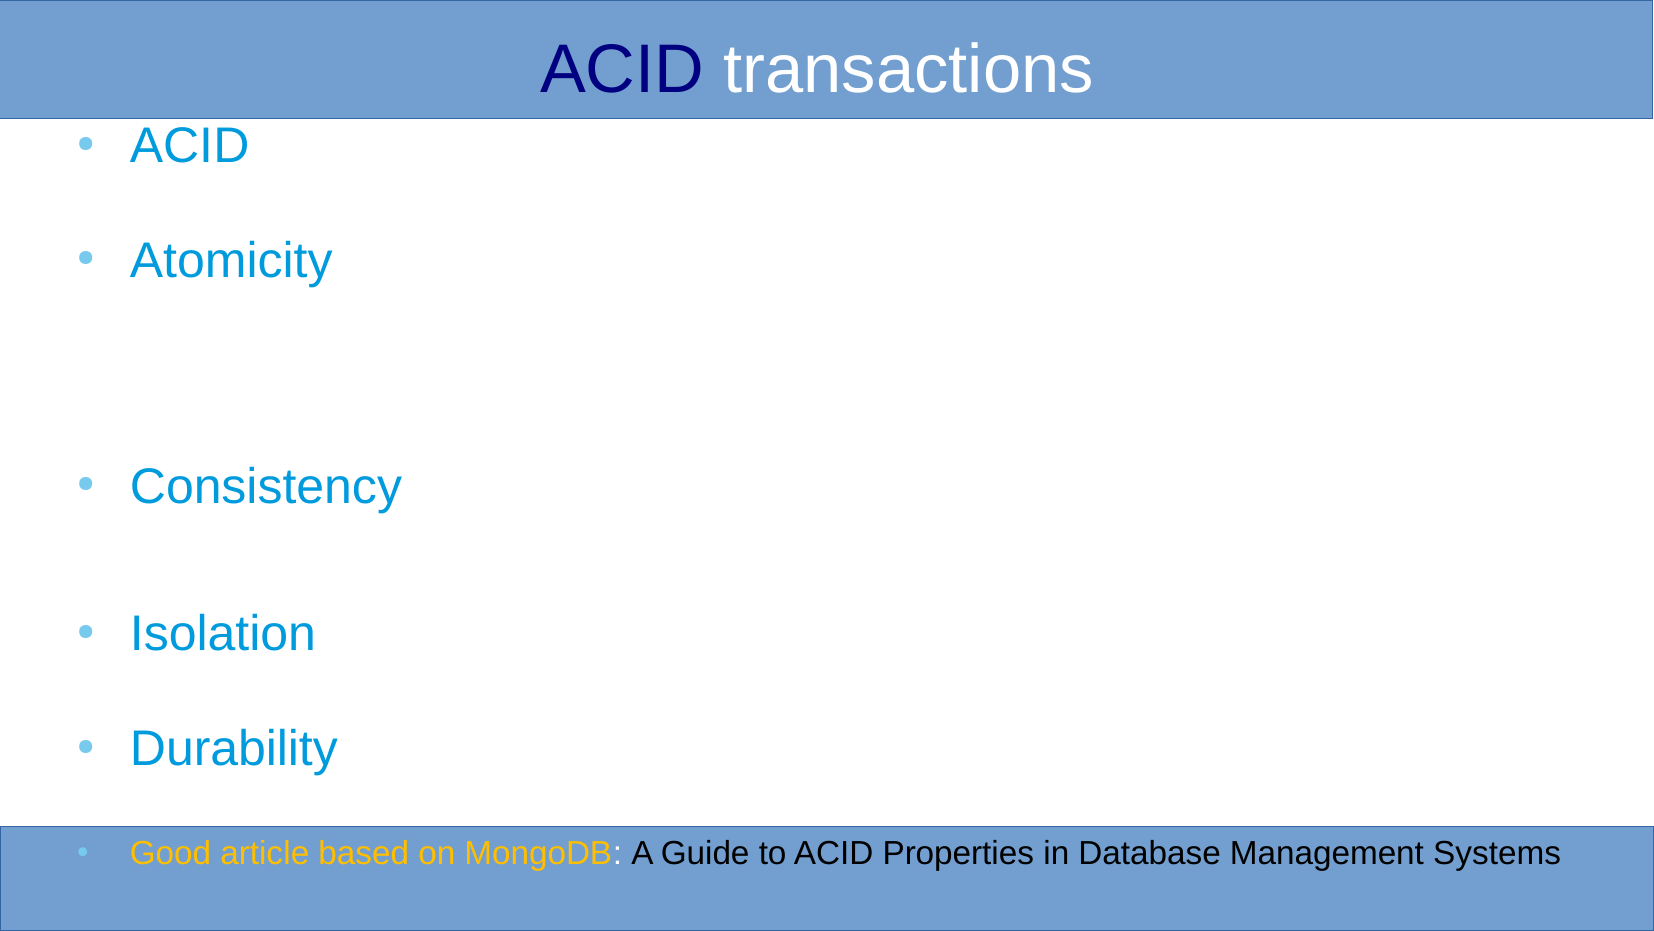

# ACID transactions
ACID is a set of properties of database transactions intended to guarantee data validity despite errors, power failures, and other mishaps.
Atomicity Transactions are often composed of multiple statements. Atomicity guarantees that each transaction is treated as a single "unit", which either succeeds completely or fails completely: if any of the statements constituting a transaction fails to complete, the entire transaction fails and the database is left unchanged. An atomic system must guarantee atomicity in each and every situation, including power failures, errors, and crashes
Consistency ensures that a transaction can only bring the database from one consistent state to another, preserving database invariants: any data written to the database must be valid according to all defined rules, including constraints, cascades, triggers, and any combination
Isolation ensures that concurrent execution of transactions leaves the database in the same state that would have been obtained if the transactions were executed sequentially.
Durability guarantees that once a transaction has been committed, it will remain committed even in the case of a system failure
Good article based on MongoDB: A Guide to ACID Properties in Database Management Systems